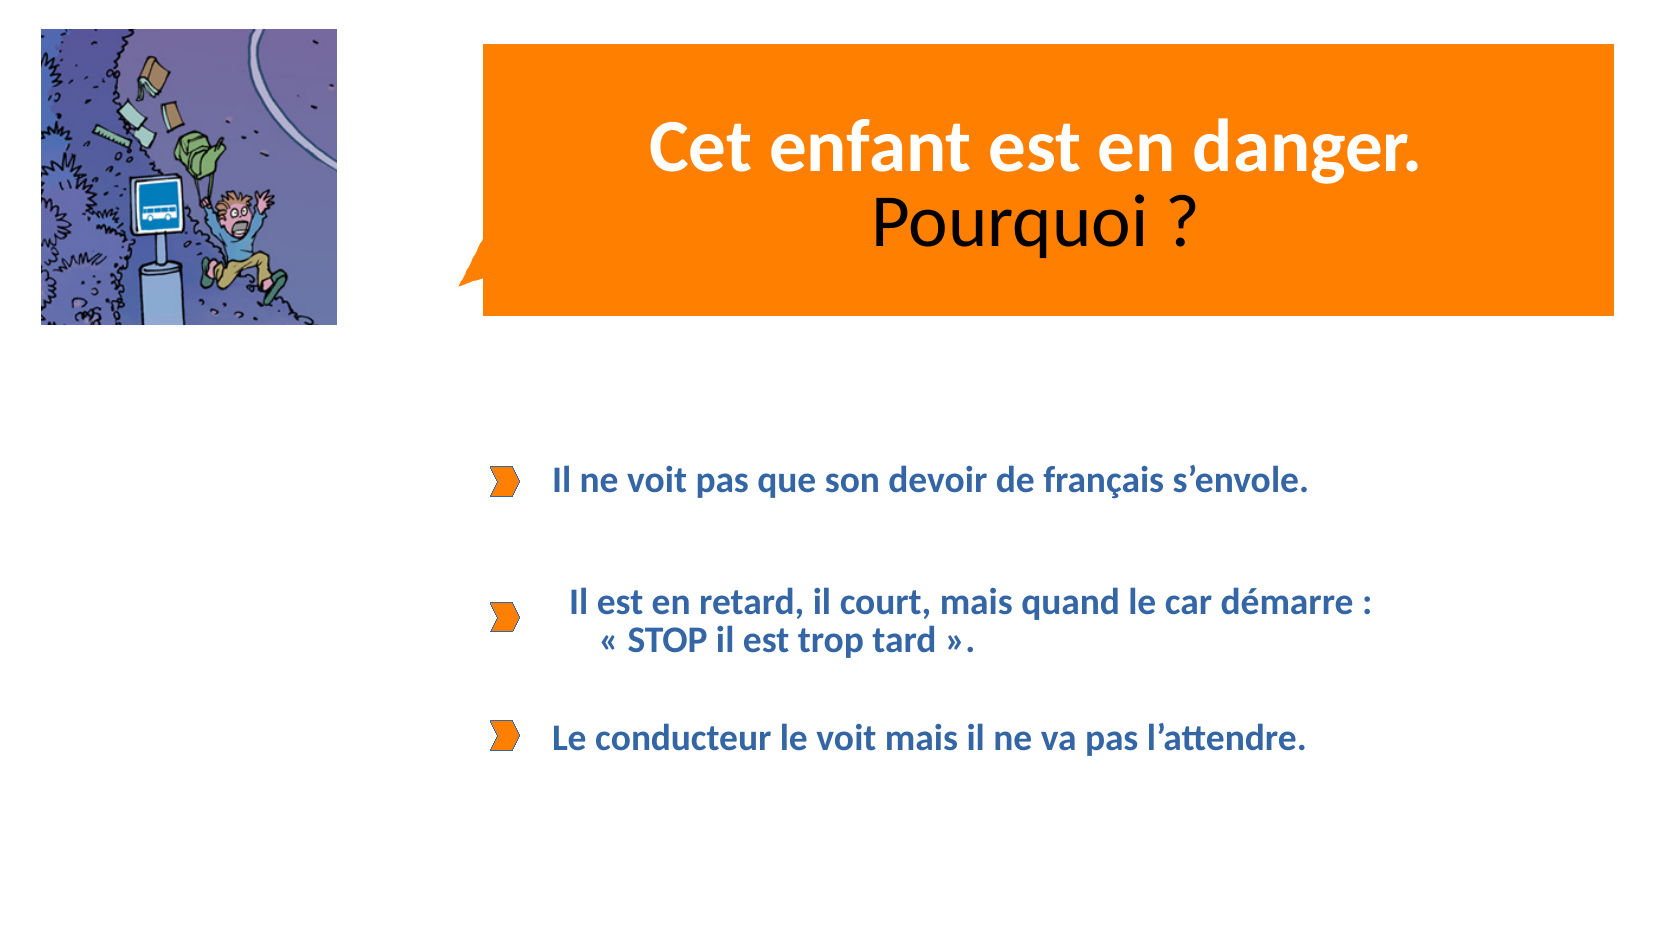

Cet enfant est en danger.
Pourquoi ?
Il ne voit pas que son devoir de français s’envole.
 Il est en retard, il court, mais quand le car démarre : « STOP il est trop tard ».
Le conducteur le voit mais il ne va pas l’attendre.